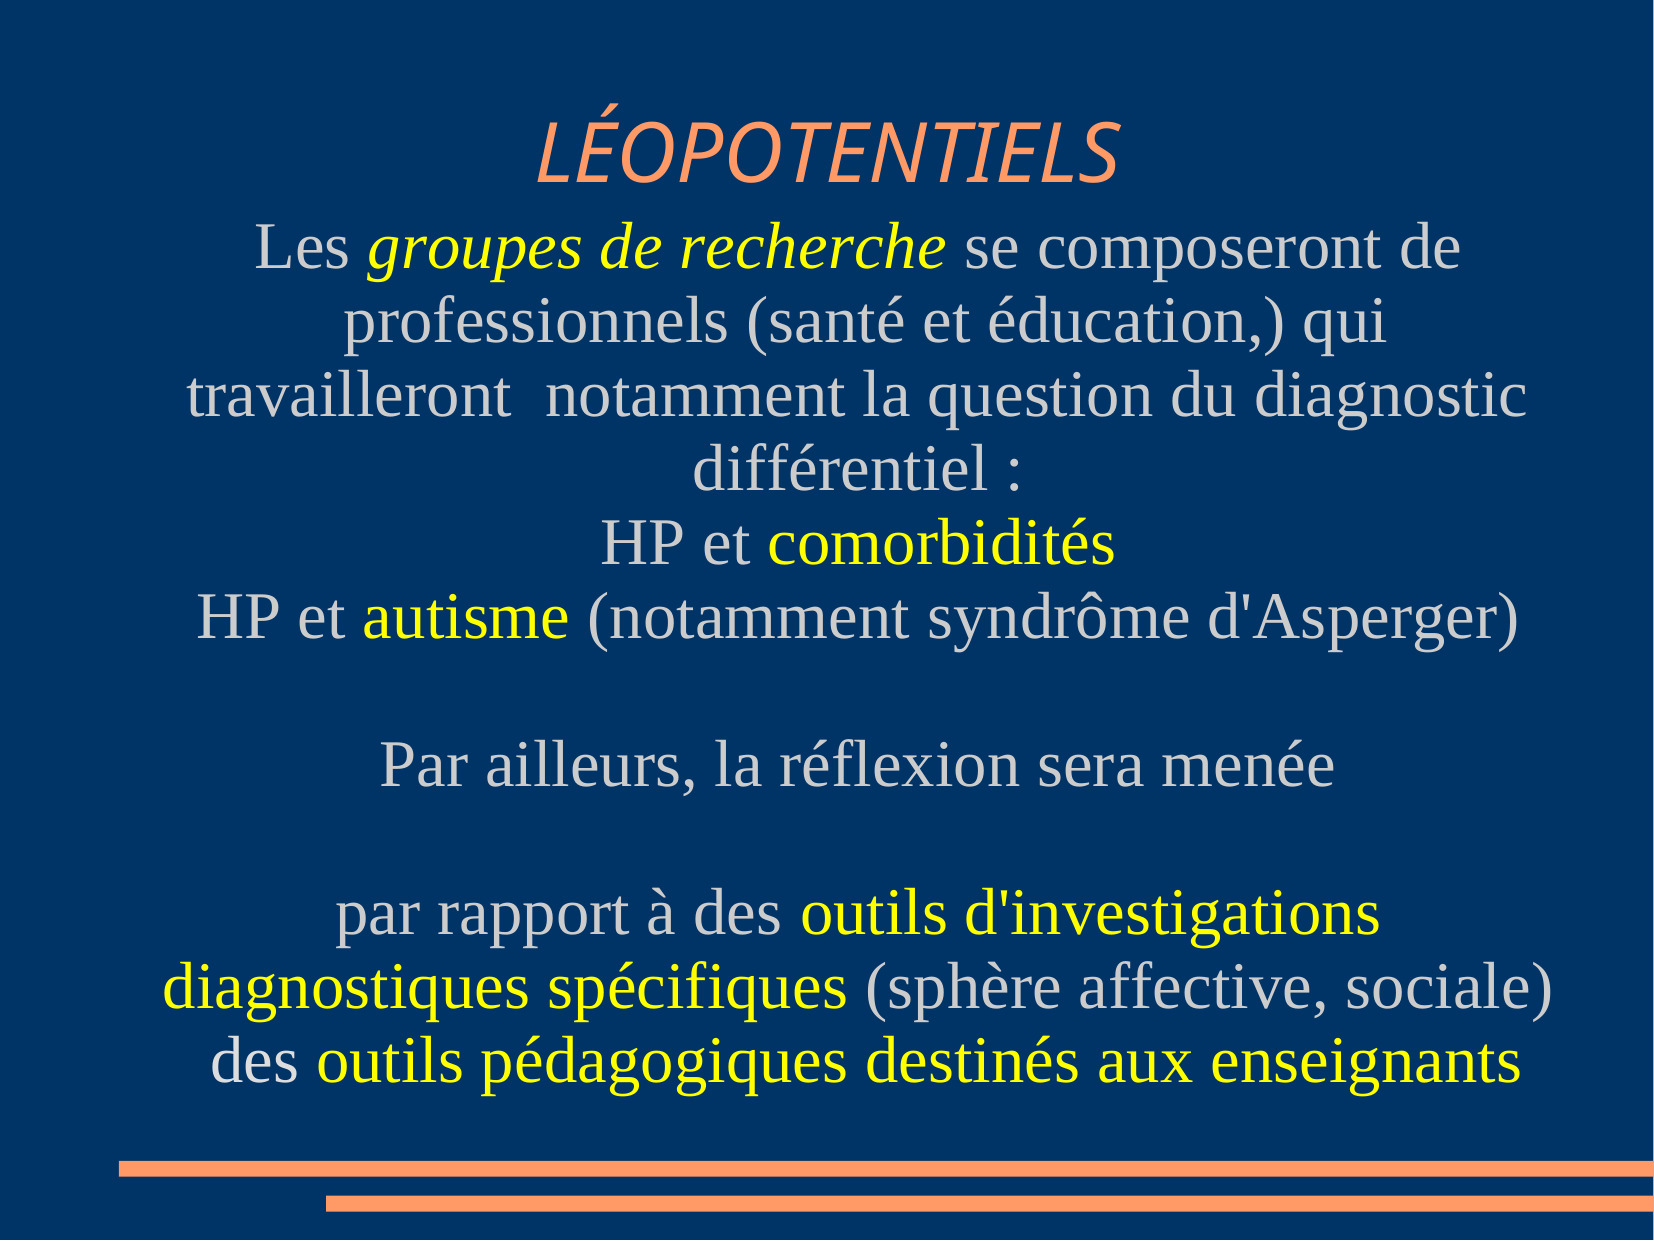

# LÉOPOTENTIELS
Les groupes de recherche se composeront de
 professionnels (santé et éducation,) qui travailleront notamment la question du diagnostic différentiel :
HP et comorbidités
HP et autisme (notamment syndrôme d'Asperger)
Par ailleurs, la réflexion sera menée
par rapport à des outils d'investigations diagnostiques spécifiques (sphère affective, sociale)
 des outils pédagogiques destinés aux enseignants